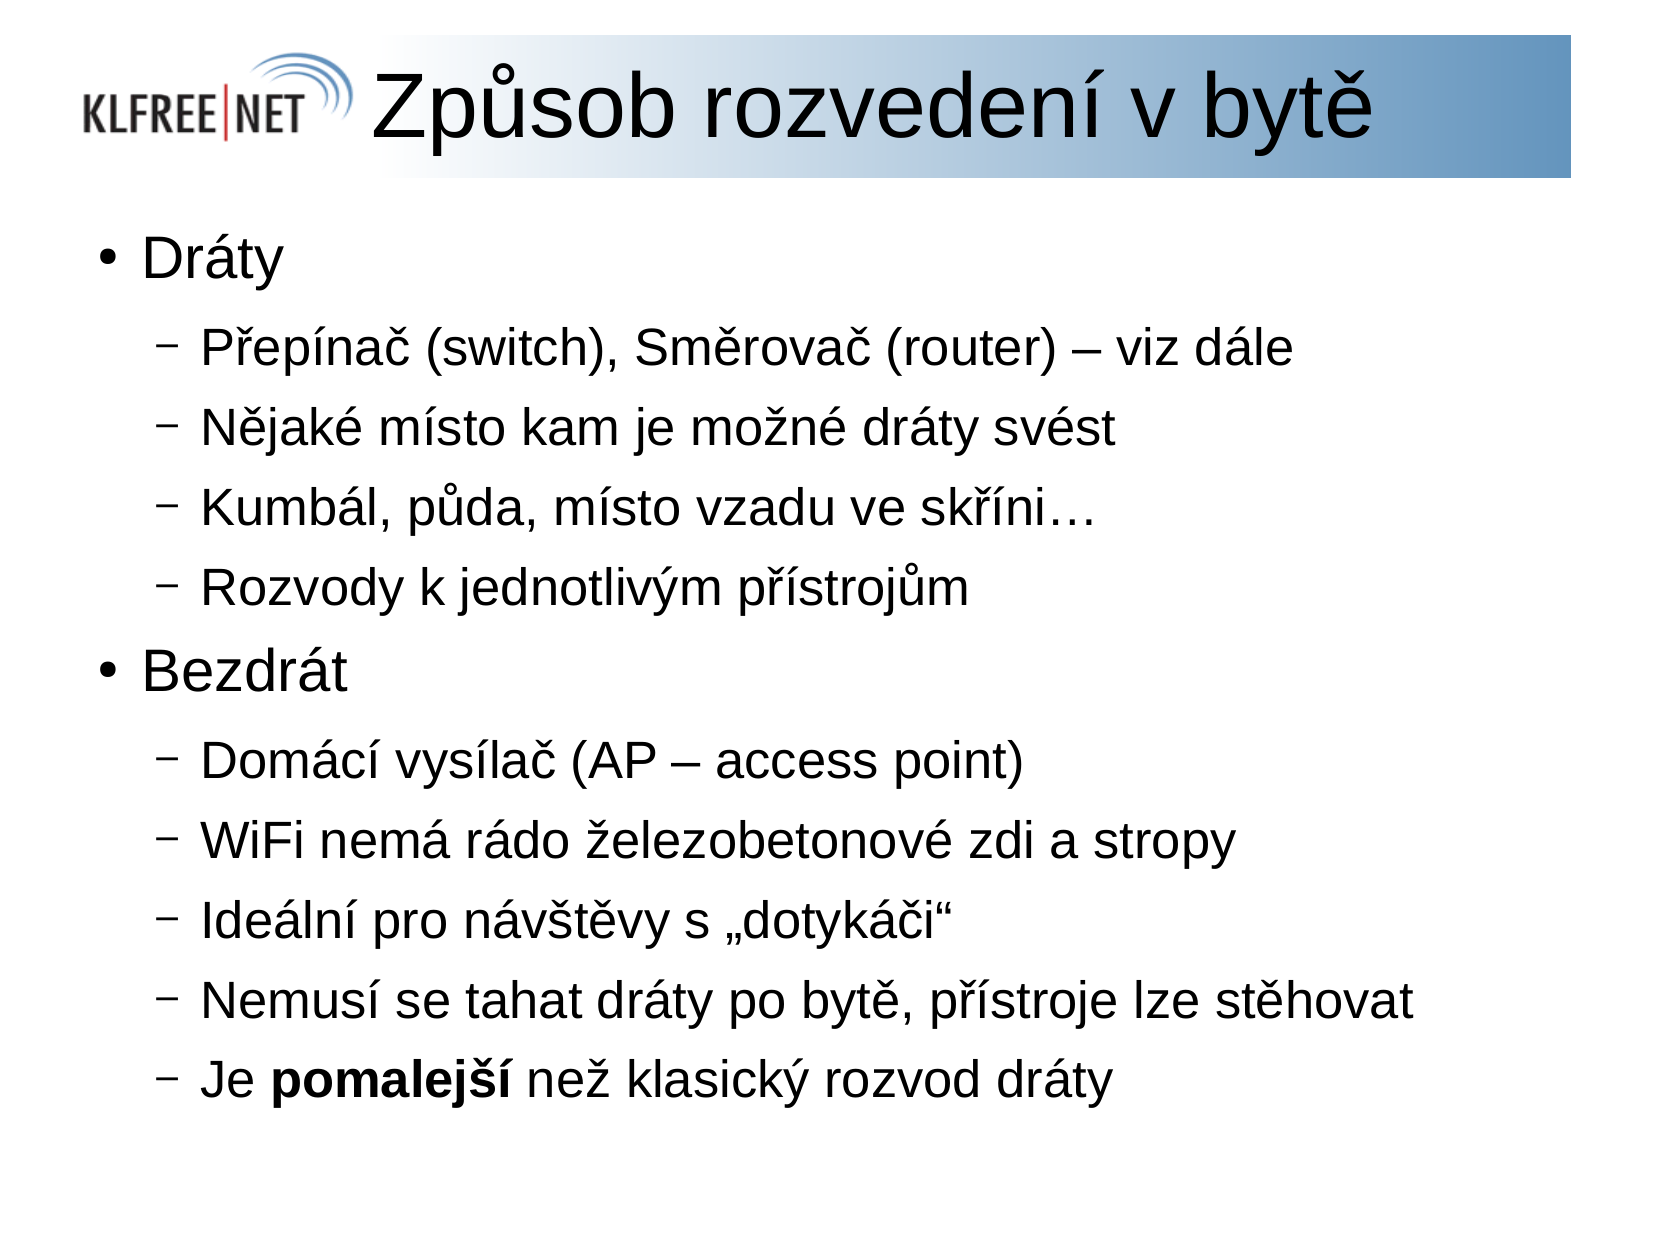

# Způsob rozvedení v bytě
Dráty
Přepínač (switch), Směrovač (router) – viz dále
Nějaké místo kam je možné dráty svést
Kumbál, půda, místo vzadu ve skříni…
Rozvody k jednotlivým přístrojům
Bezdrát
Domácí vysílač (AP – access point)
WiFi nemá rádo železobetonové zdi a stropy
Ideální pro návštěvy s „dotykáči“
Nemusí se tahat dráty po bytě, přístroje lze stěhovat
Je pomalejší než klasický rozvod dráty